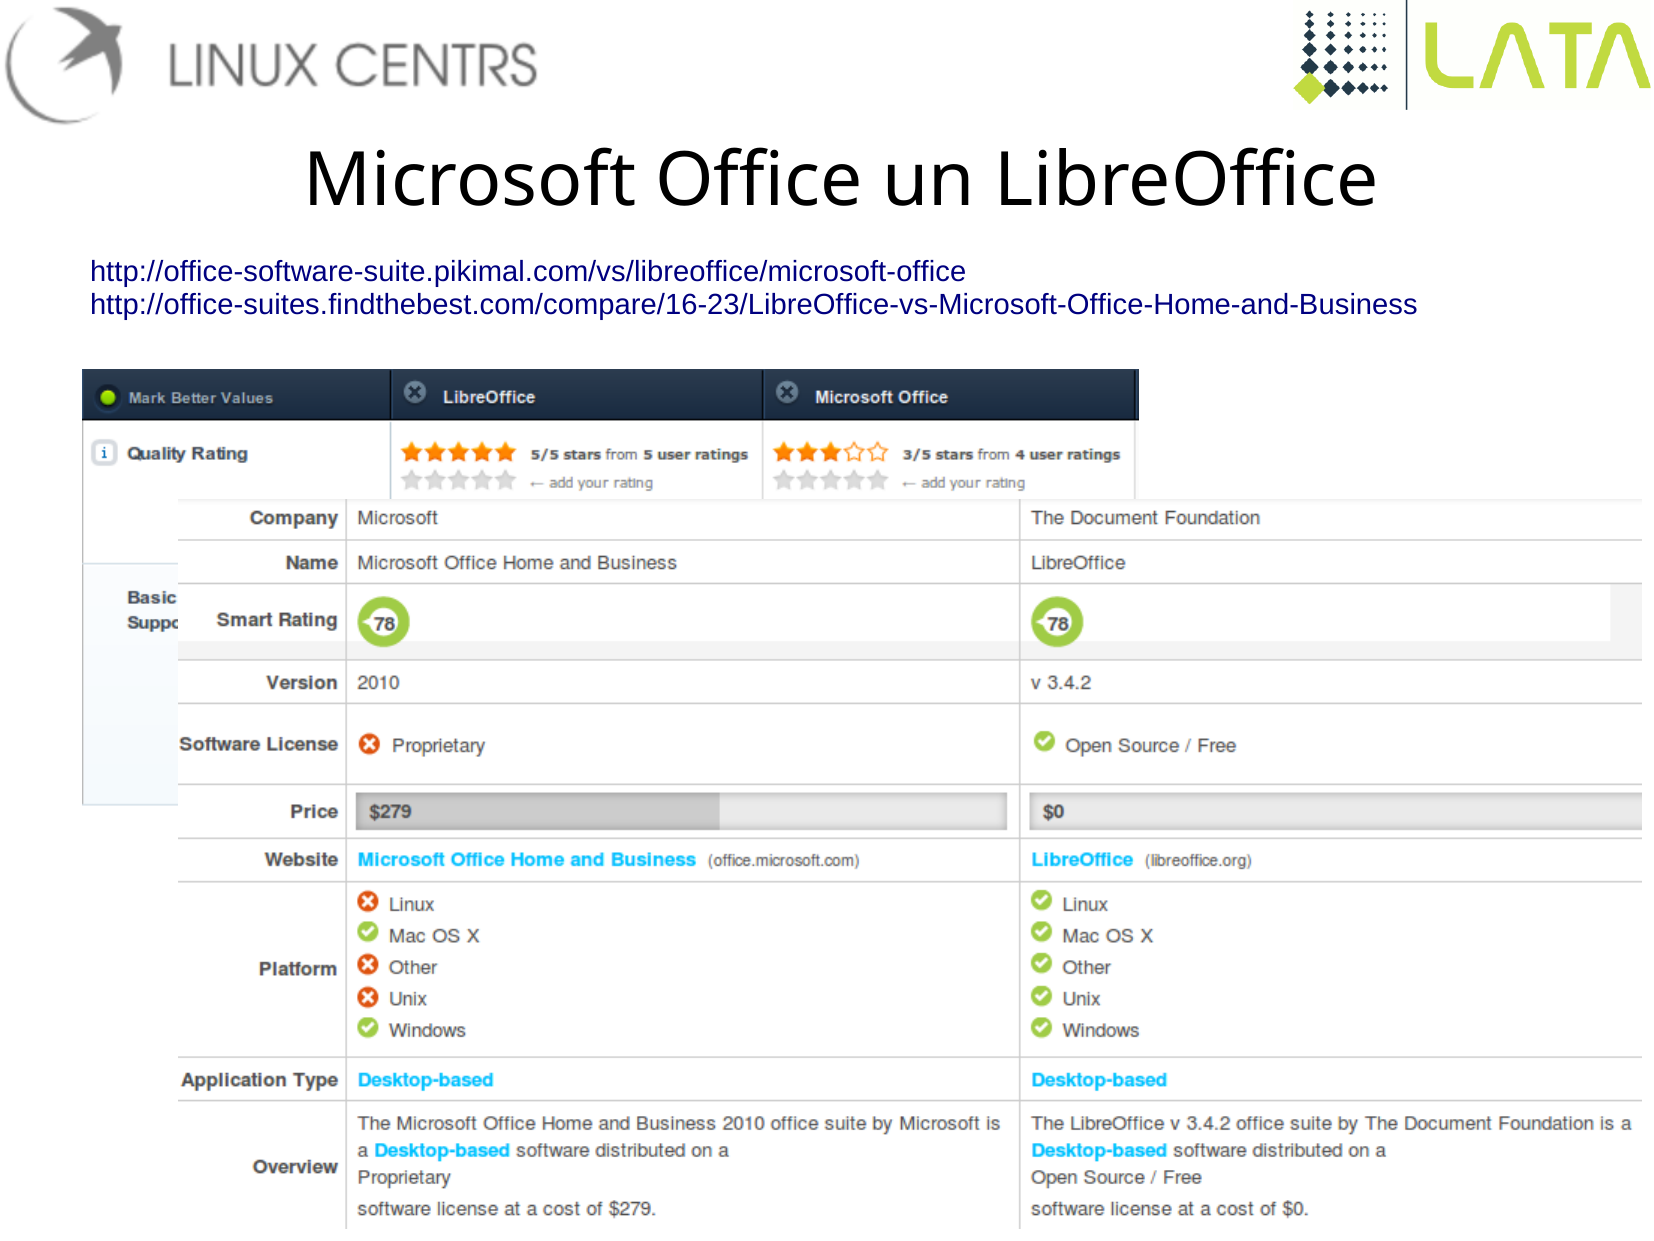

# Microsoft Office un LibreOffice
http://office-software-suite.pikimal.com/vs/libreoffice/microsoft-office
http://office-suites.findthebest.com/compare/16-23/LibreOffice-vs-Microsoft-Office-Home-and-Business